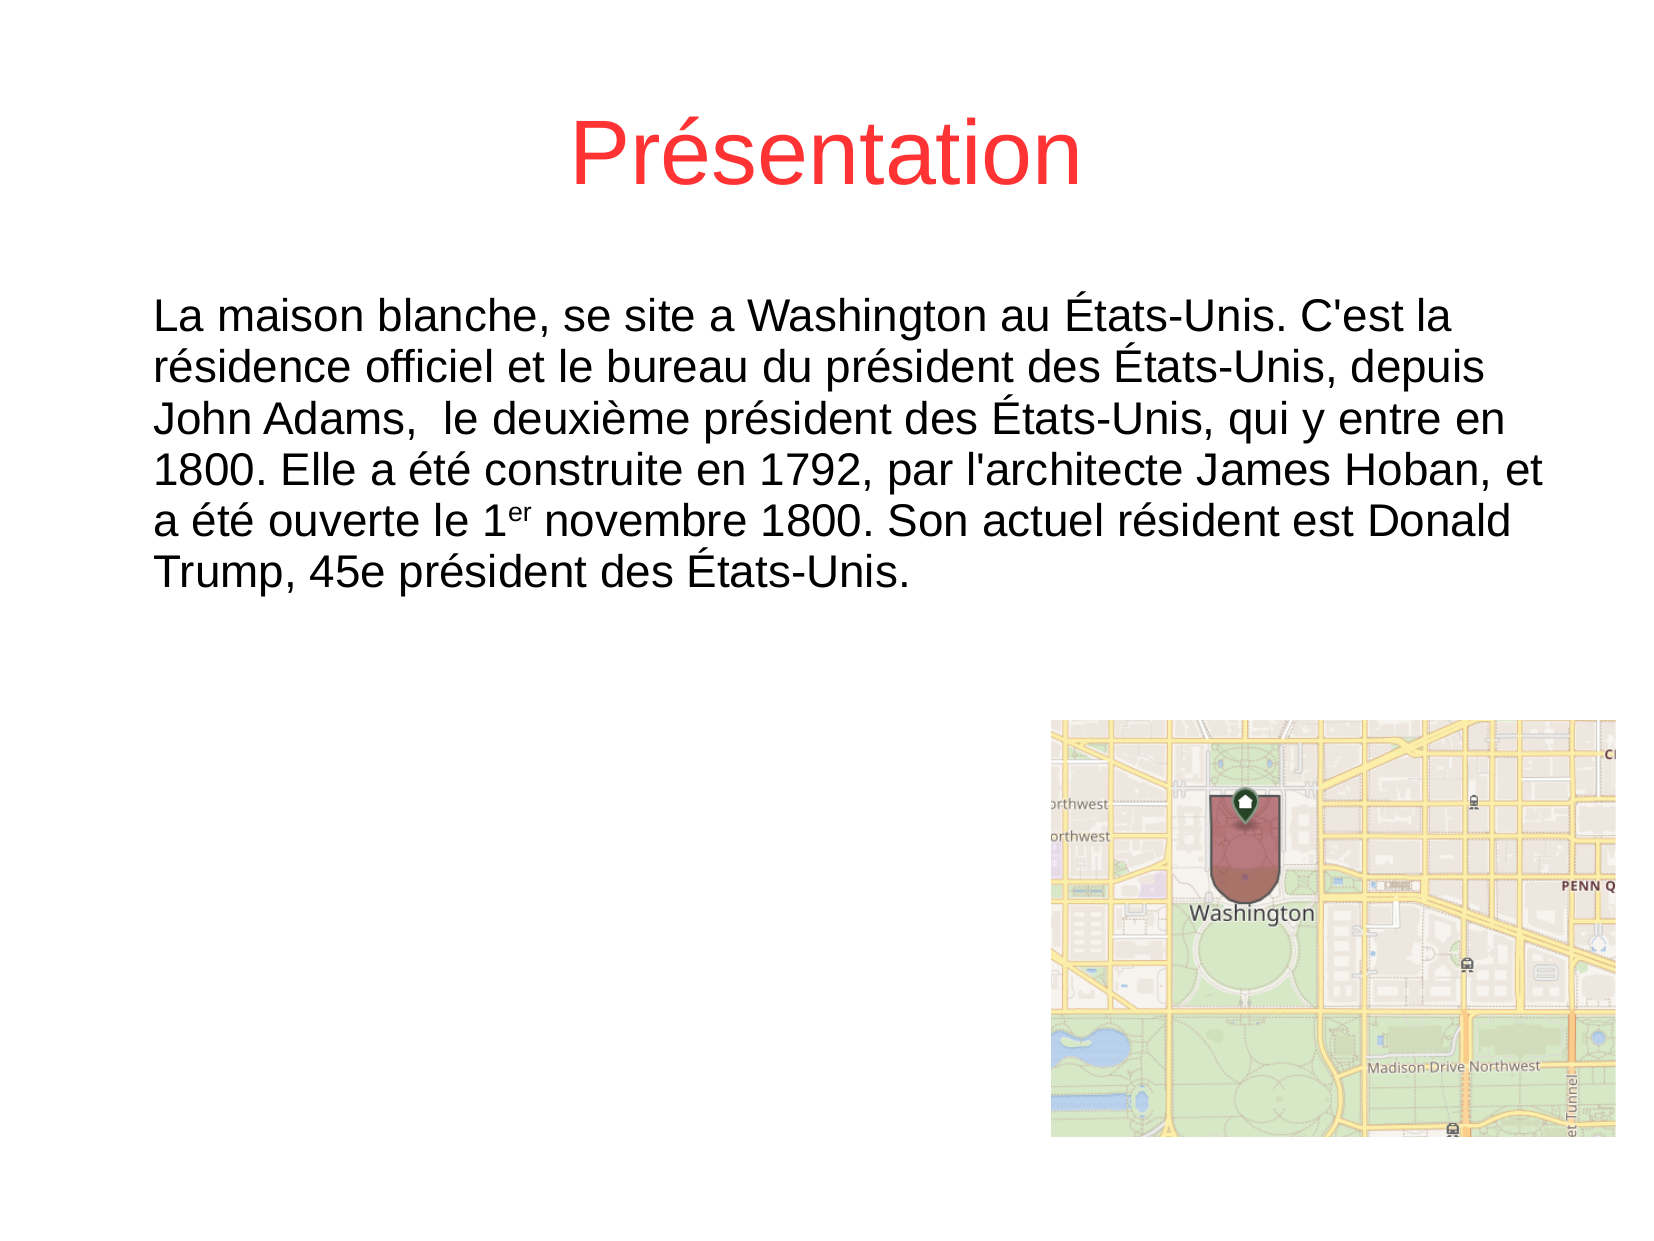

# Présentation
La maison blanche, se site a Washington au États-Unis. C'est la résidence officiel et le bureau du président des États-Unis, depuis John Adams, le deuxième président des États-Unis, qui y entre en 1800. Elle a été construite en 1792, par l'architecte James Hoban, et a été ouverte le 1er novembre 1800. Son actuel résident est Donald Trump, 45e président des États-Unis.